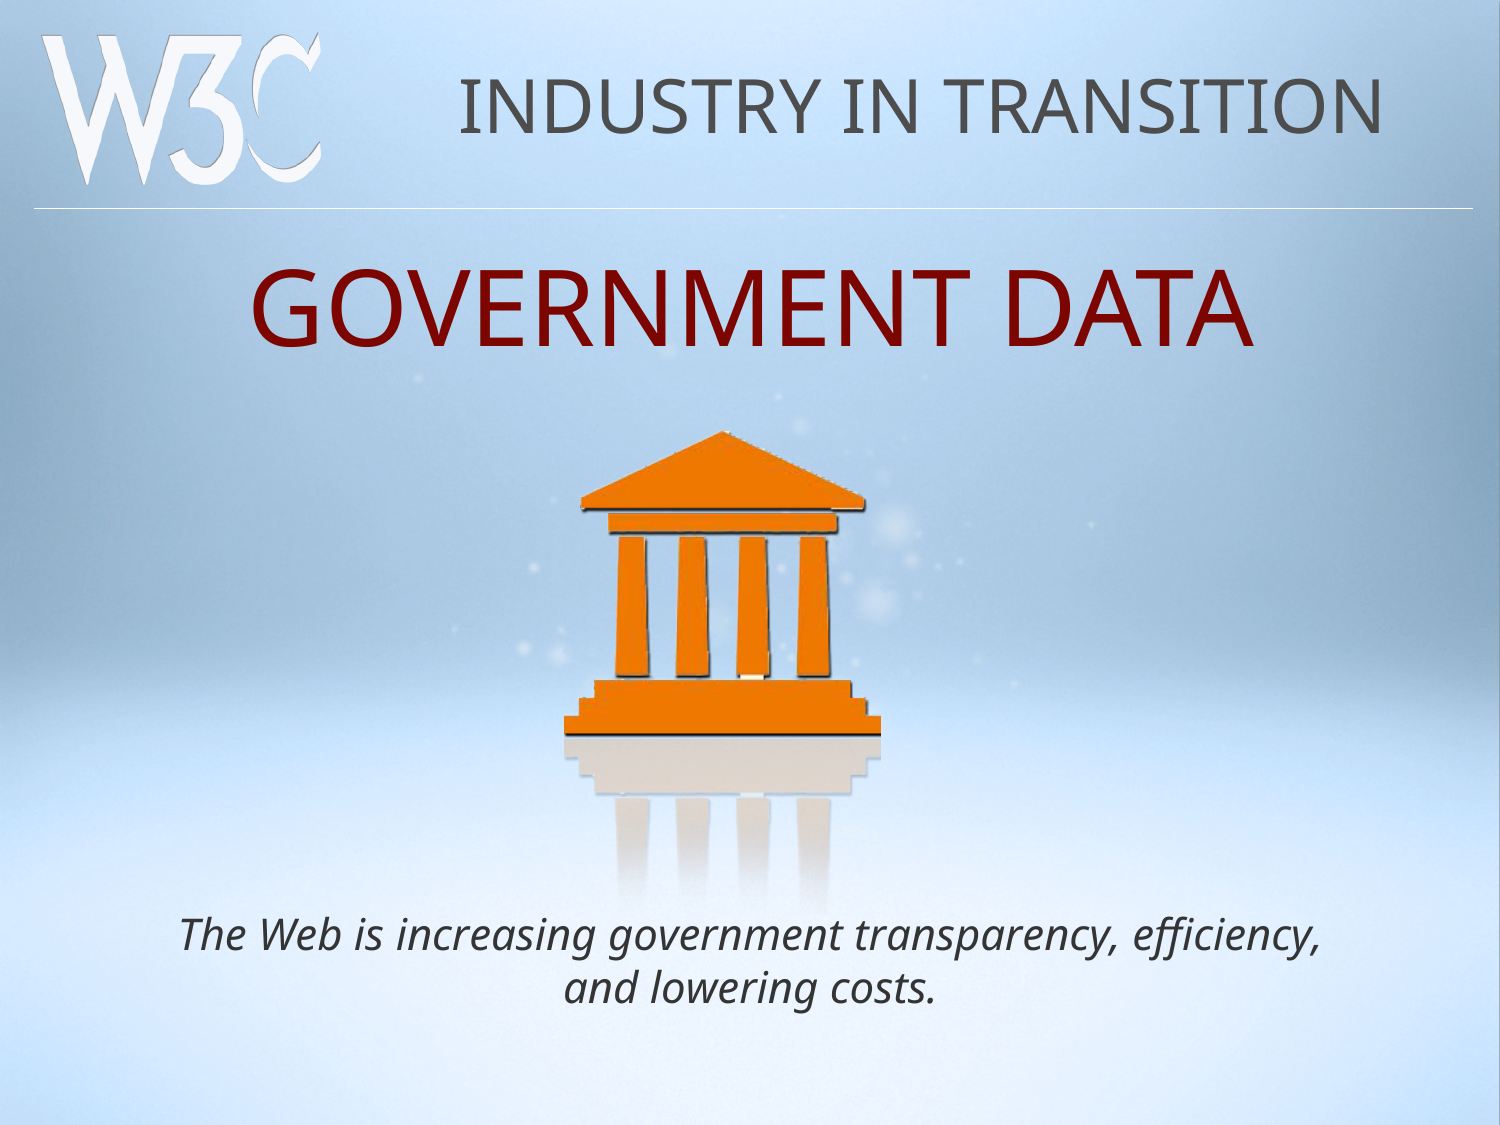

INDUSTRY IN TRANSITION
# GOVERNMENT DATA
The Web is increasing government transparency, efficiency, and lowering costs.